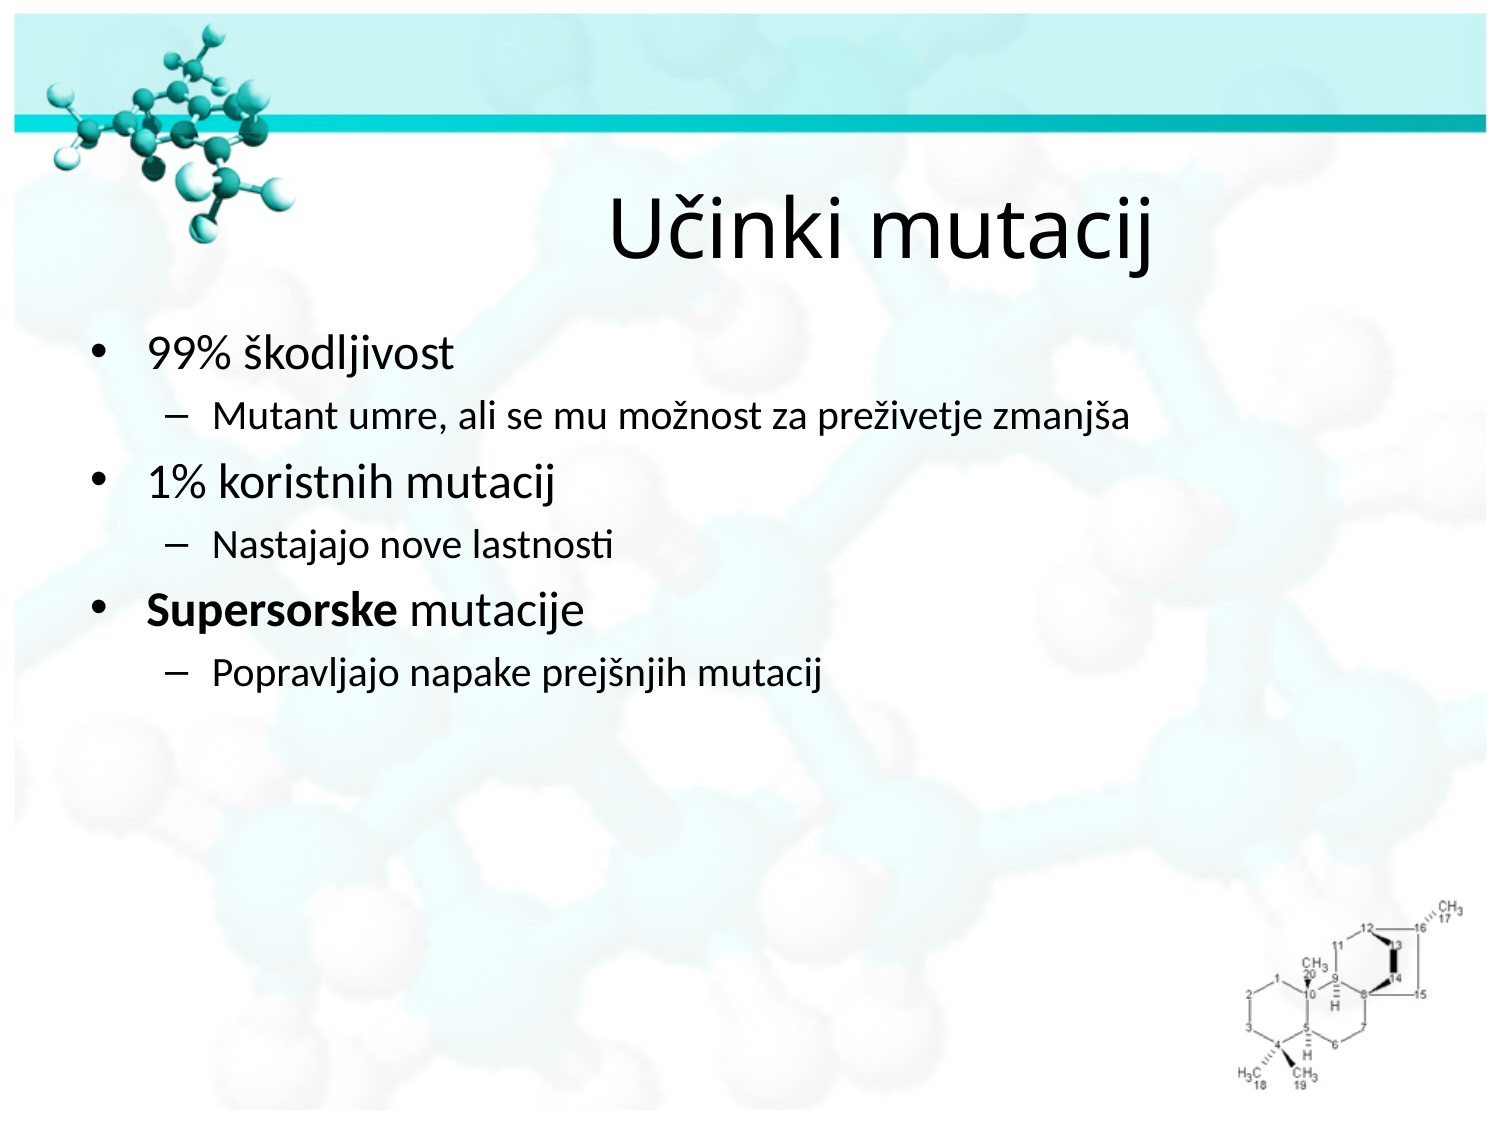

# Učinki mutacij
99% škodljivost
Mutant umre, ali se mu možnost za preživetje zmanjša
1% koristnih mutacij
Nastajajo nove lastnosti
Supersorske mutacije
Popravljajo napake prejšnjih mutacij